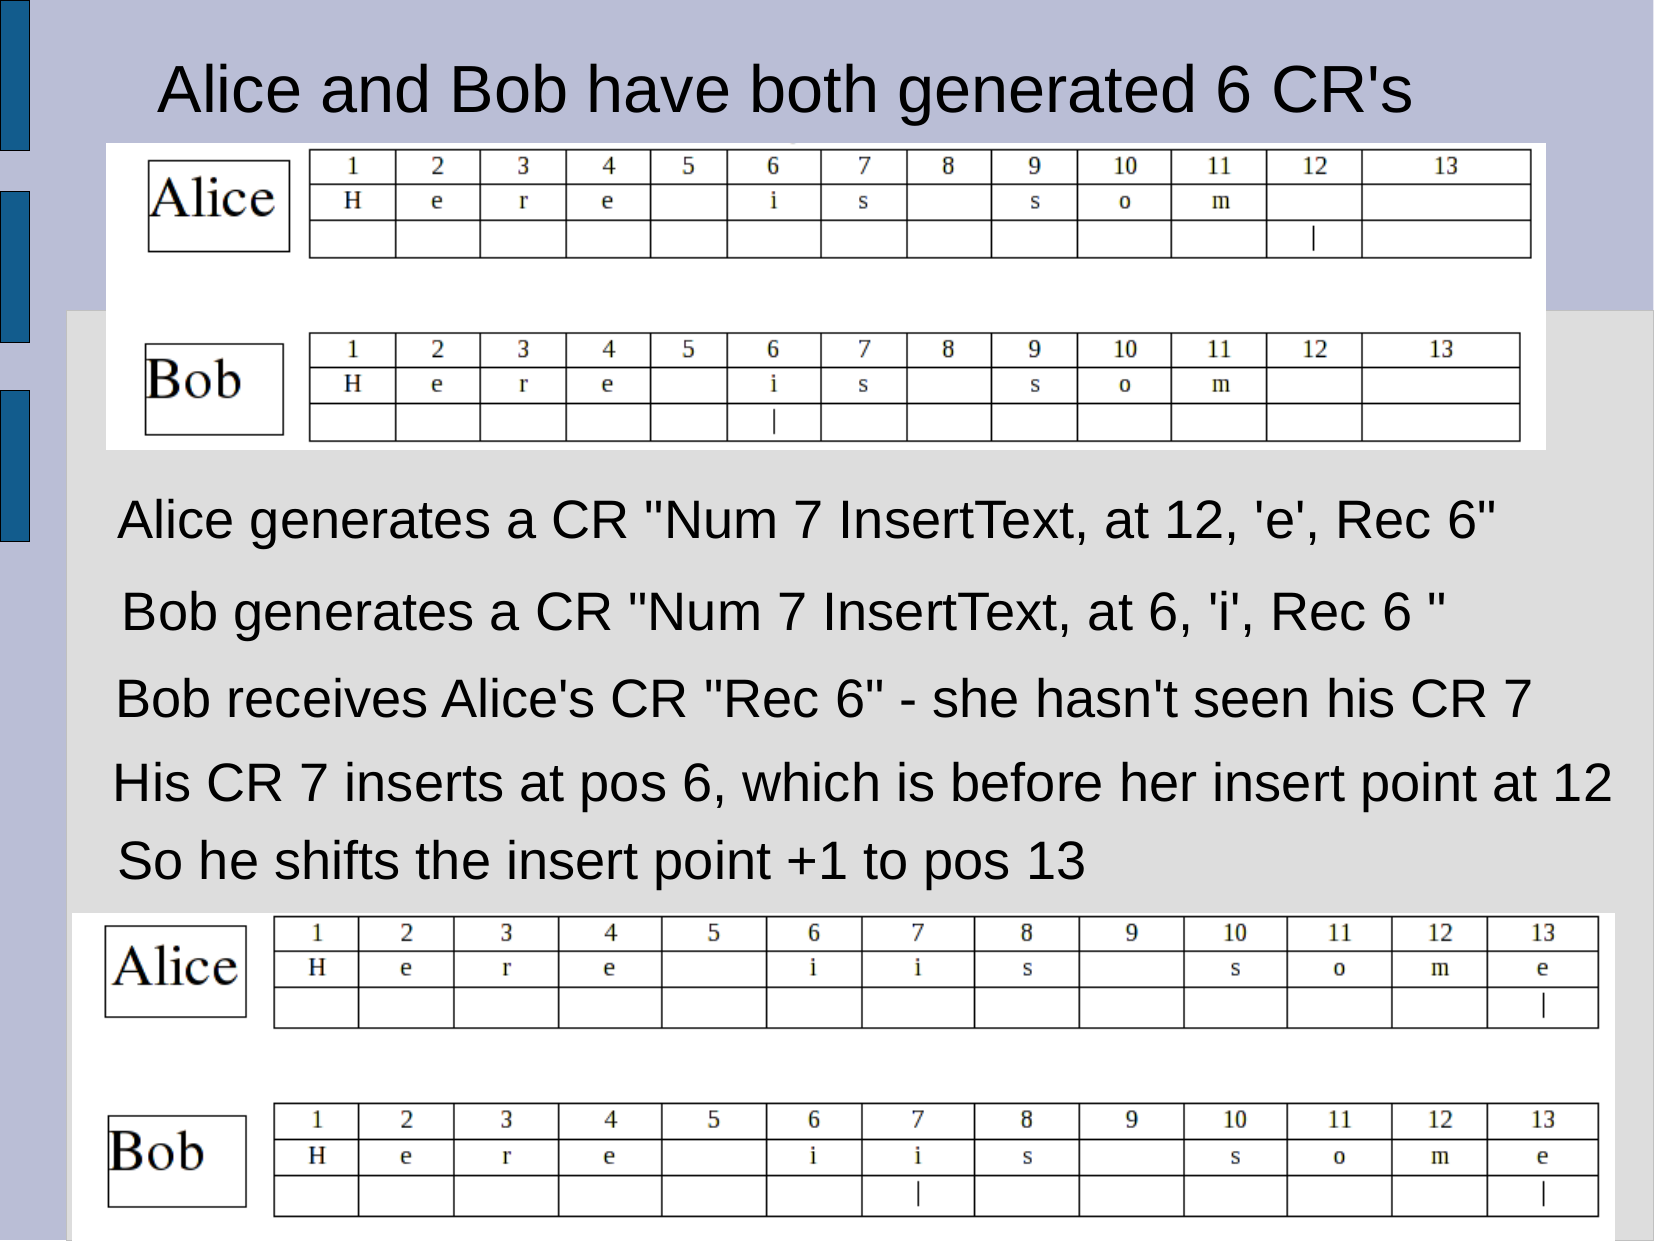

Alice and Bob have both generated 6 CR's
Alice generates a CR "Num 7 InsertText, at 12, 'e', Rec 6"
Bob generates a CR "Num 7 InsertText, at 6, 'i', Rec 6 "
Bob receives Alice's CR "Rec 6" - she hasn't seen his CR 7
His CR 7 inserts at pos 6, which is before her insert point at 12
So he shifts the insert point +1 to pos 13